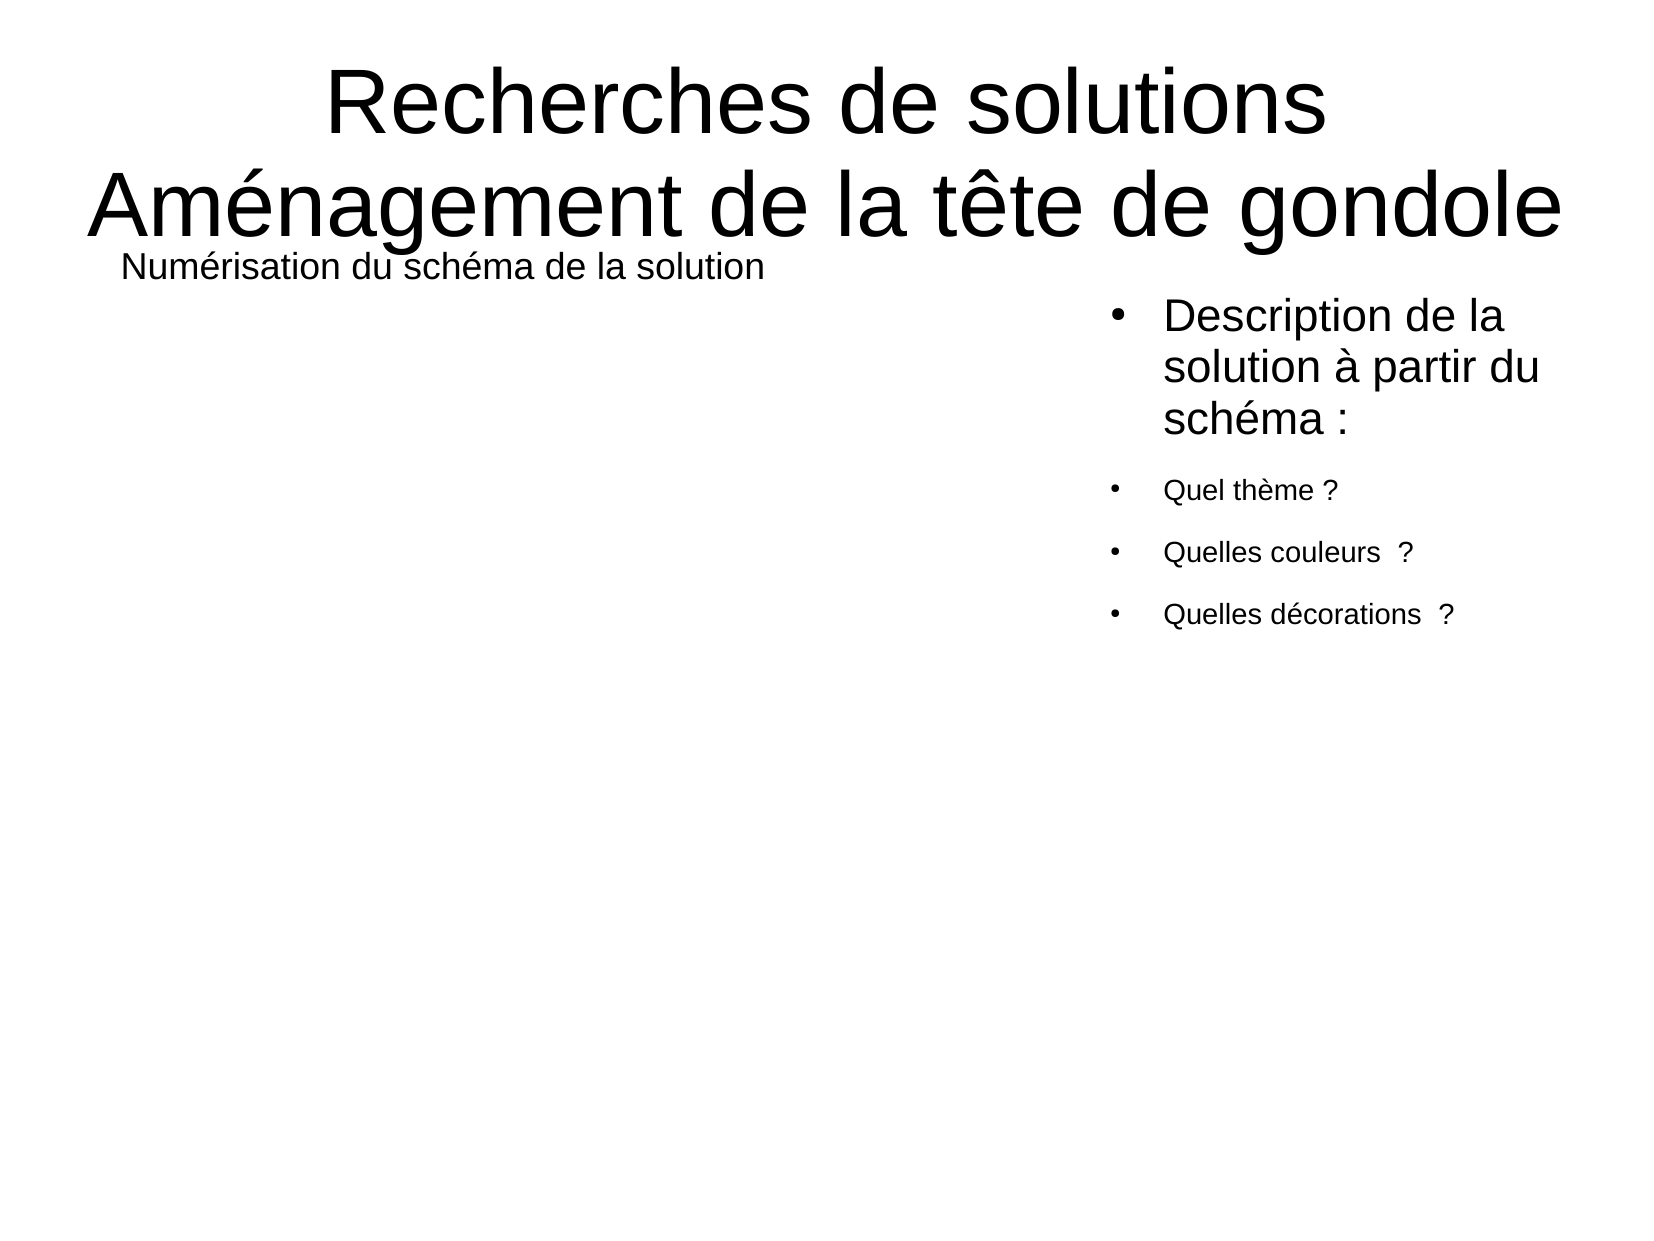

# Recherches de solutions Aménagement de la tête de gondole
Numérisation du schéma de la solution
Description de la solution à partir du schéma :
Quel thème ?
Quelles couleurs  ?
Quelles décorations  ?